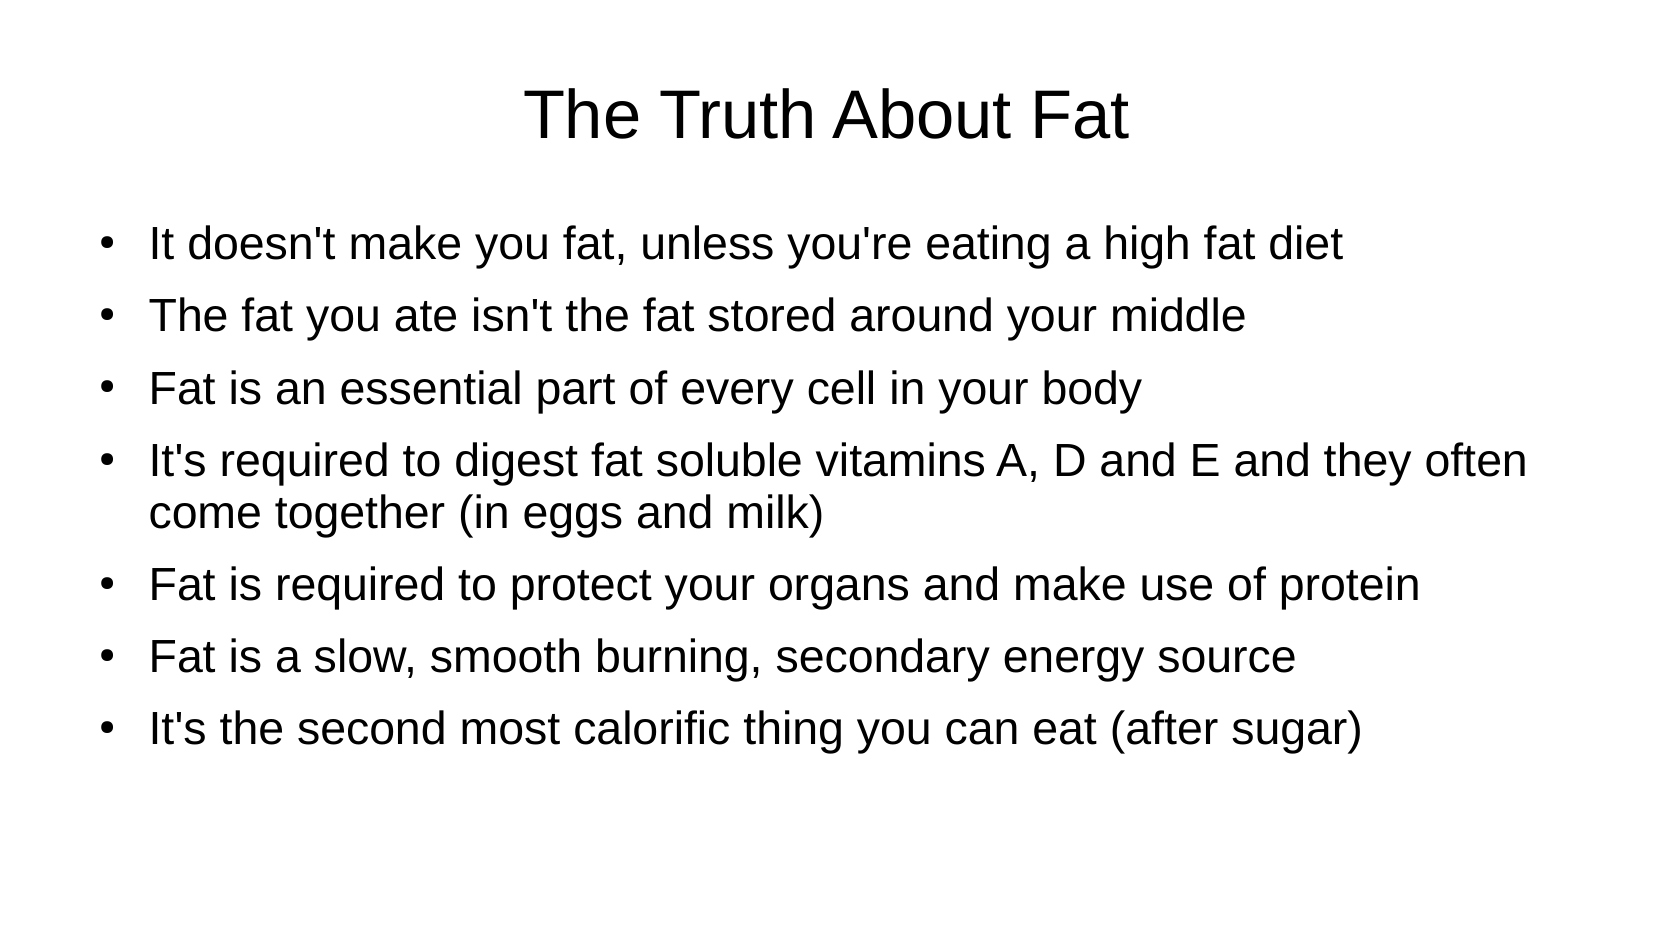

# The Truth About Fat
It doesn't make you fat, unless you're eating a high fat diet
The fat you ate isn't the fat stored around your middle
Fat is an essential part of every cell in your body
It's required to digest fat soluble vitamins A, D and E and they often come together (in eggs and milk)
Fat is required to protect your organs and make use of protein
Fat is a slow, smooth burning, secondary energy source
It's the second most calorific thing you can eat (after sugar)